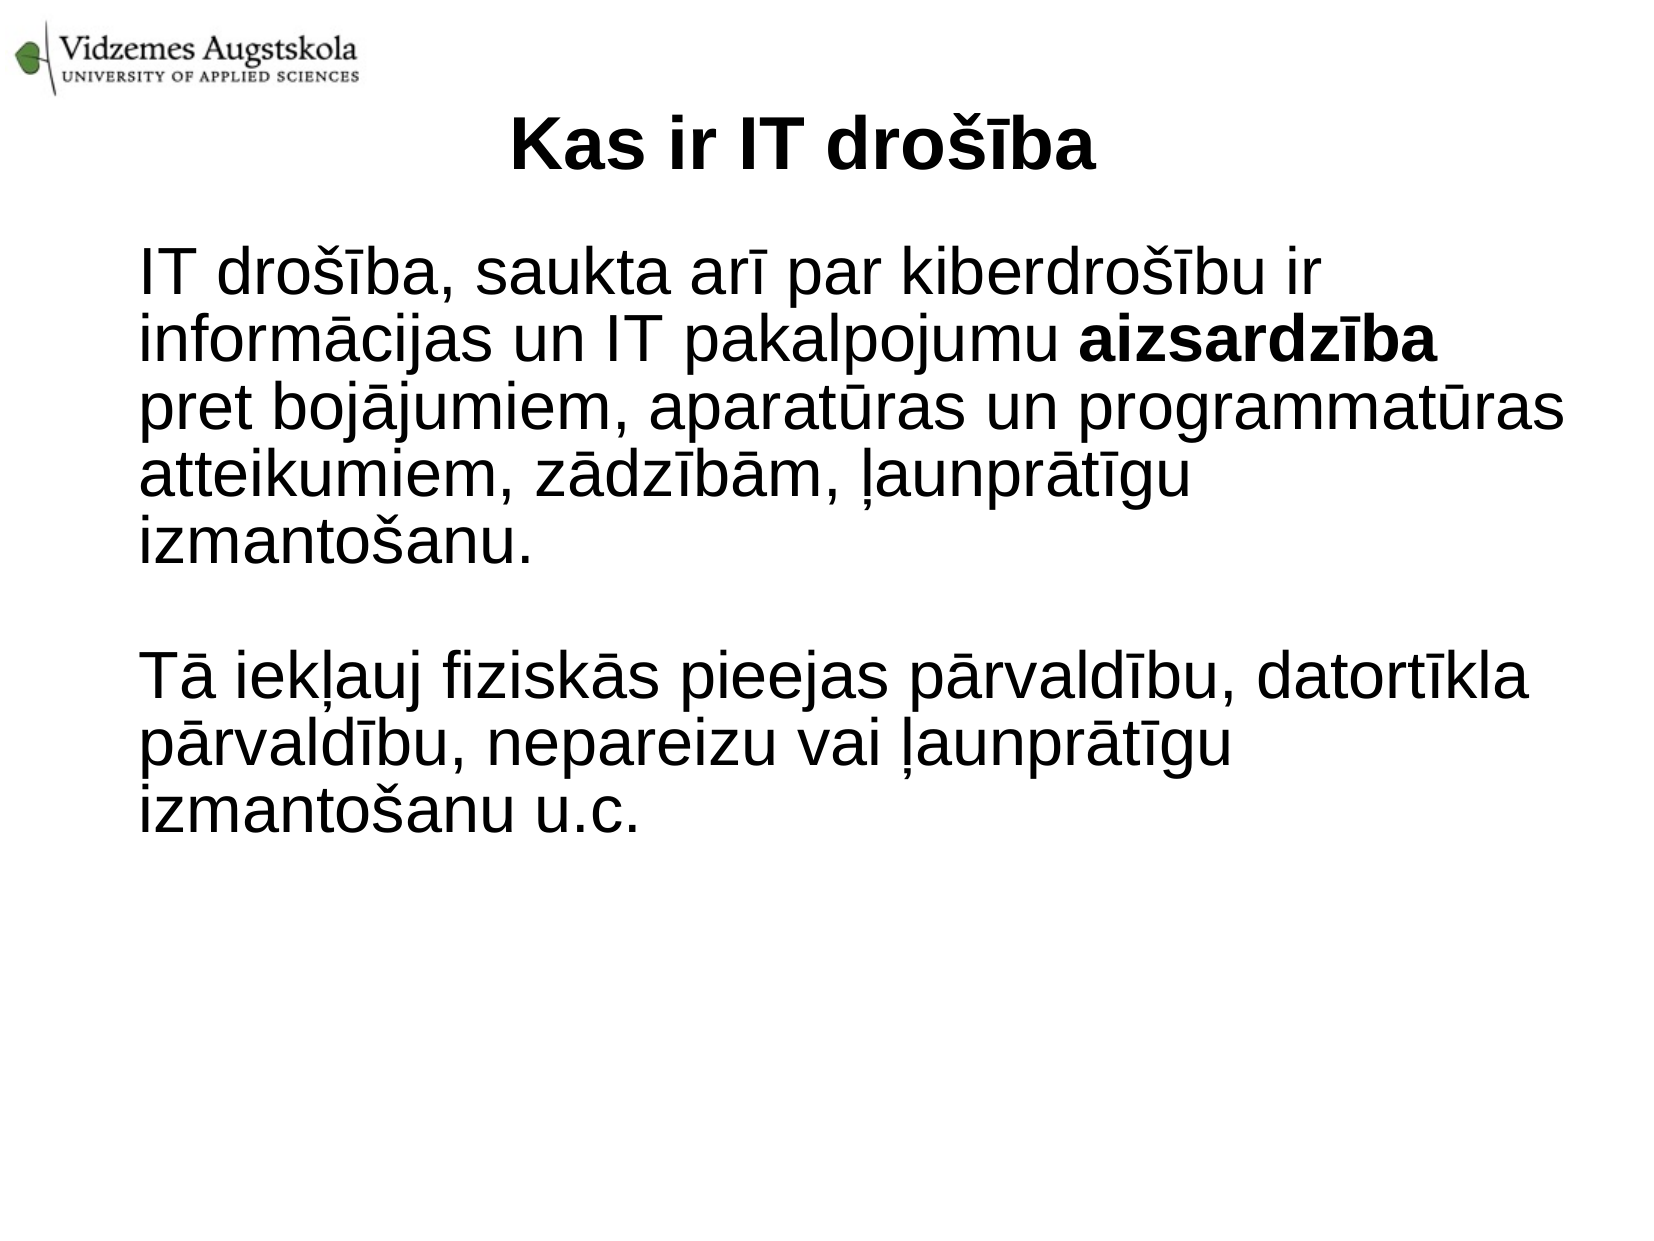

# Kas ir IT drošība
IT drošība, saukta arī par kiberdrošību ir informācijas un IT pakalpojumu aizsardzība pret bojājumiem, aparatūras un programmatūras atteikumiem, zādzībām, ļaunprātīgu izmantošanu.
Tā iekļauj fiziskās pieejas pārvaldību, datortīkla pārvaldību, nepareizu vai ļaunprātīgu izmantošanu u.c.